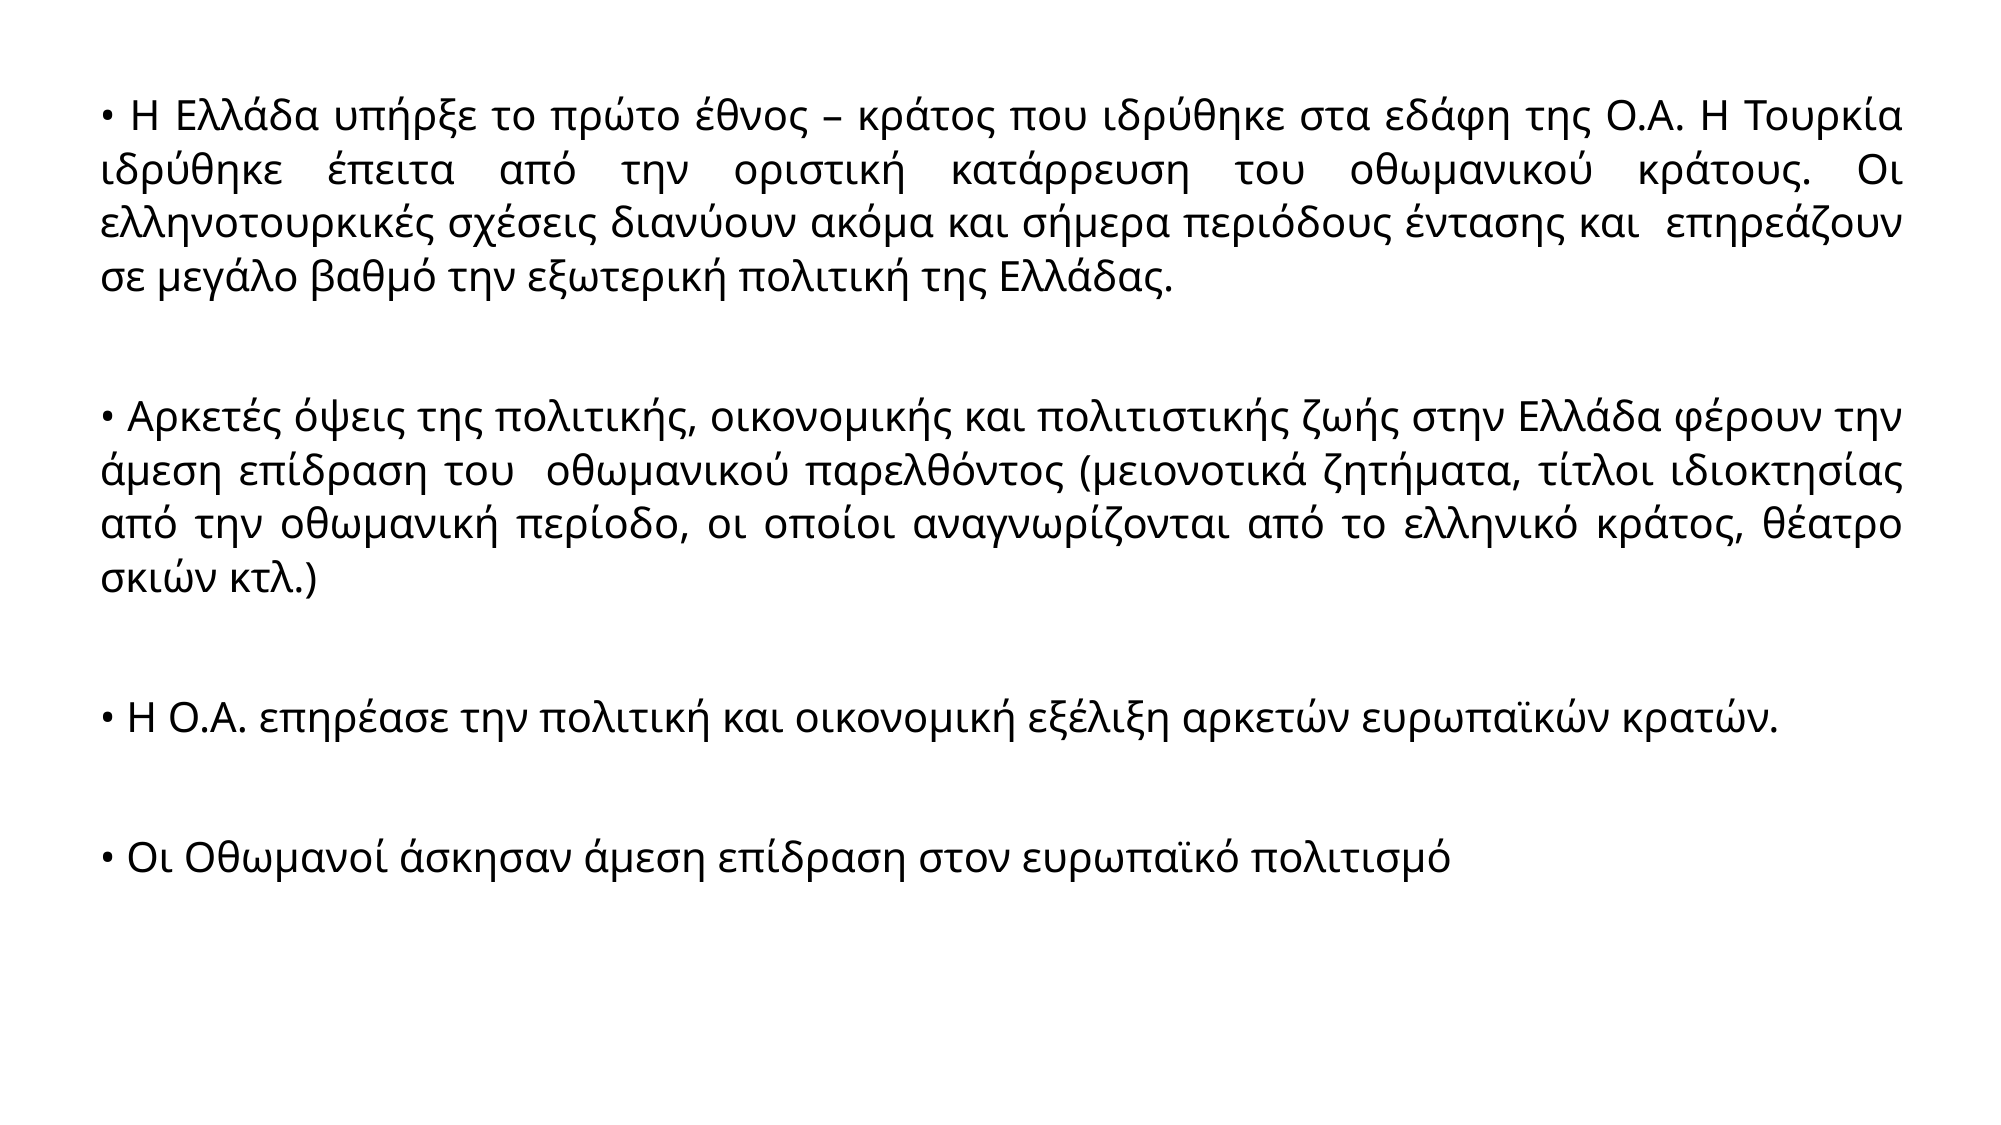

• Η Ελλάδα υπήρξε το πρώτο έθνος – κράτος που ιδρύθηκε στα εδάφη της Ο.Α. Η Τουρκία ιδρύθηκε έπειτα από την οριστική κατάρρευση του οθωμανικού κράτους. Οι ελληνοτουρκικές σχέσεις διανύουν ακόμα και σήμερα περιόδους έντασης και επηρεάζουν σε μεγάλο βαθμό την εξωτερική πολιτική της Ελλάδας.
• Αρκετές όψεις της πολιτικής, οικονομικής και πολιτιστικής ζωής στην Ελλάδα φέρουν την άμεση επίδραση του οθωμανικού παρελθόντος (μειονοτικά ζητήματα, τίτλοι ιδιοκτησίας από την οθωμανική περίοδο, οι οποίοι αναγνωρίζονται από το ελληνικό κράτος, θέατρο σκιών κτλ.)
• Η Ο.Α. επηρέασε την πολιτική και οικονομική εξέλιξη αρκετών ευρωπαϊκών κρατών.
• Οι Οθωμανοί άσκησαν άμεση επίδραση στον ευρωπαϊκό πολιτισμό